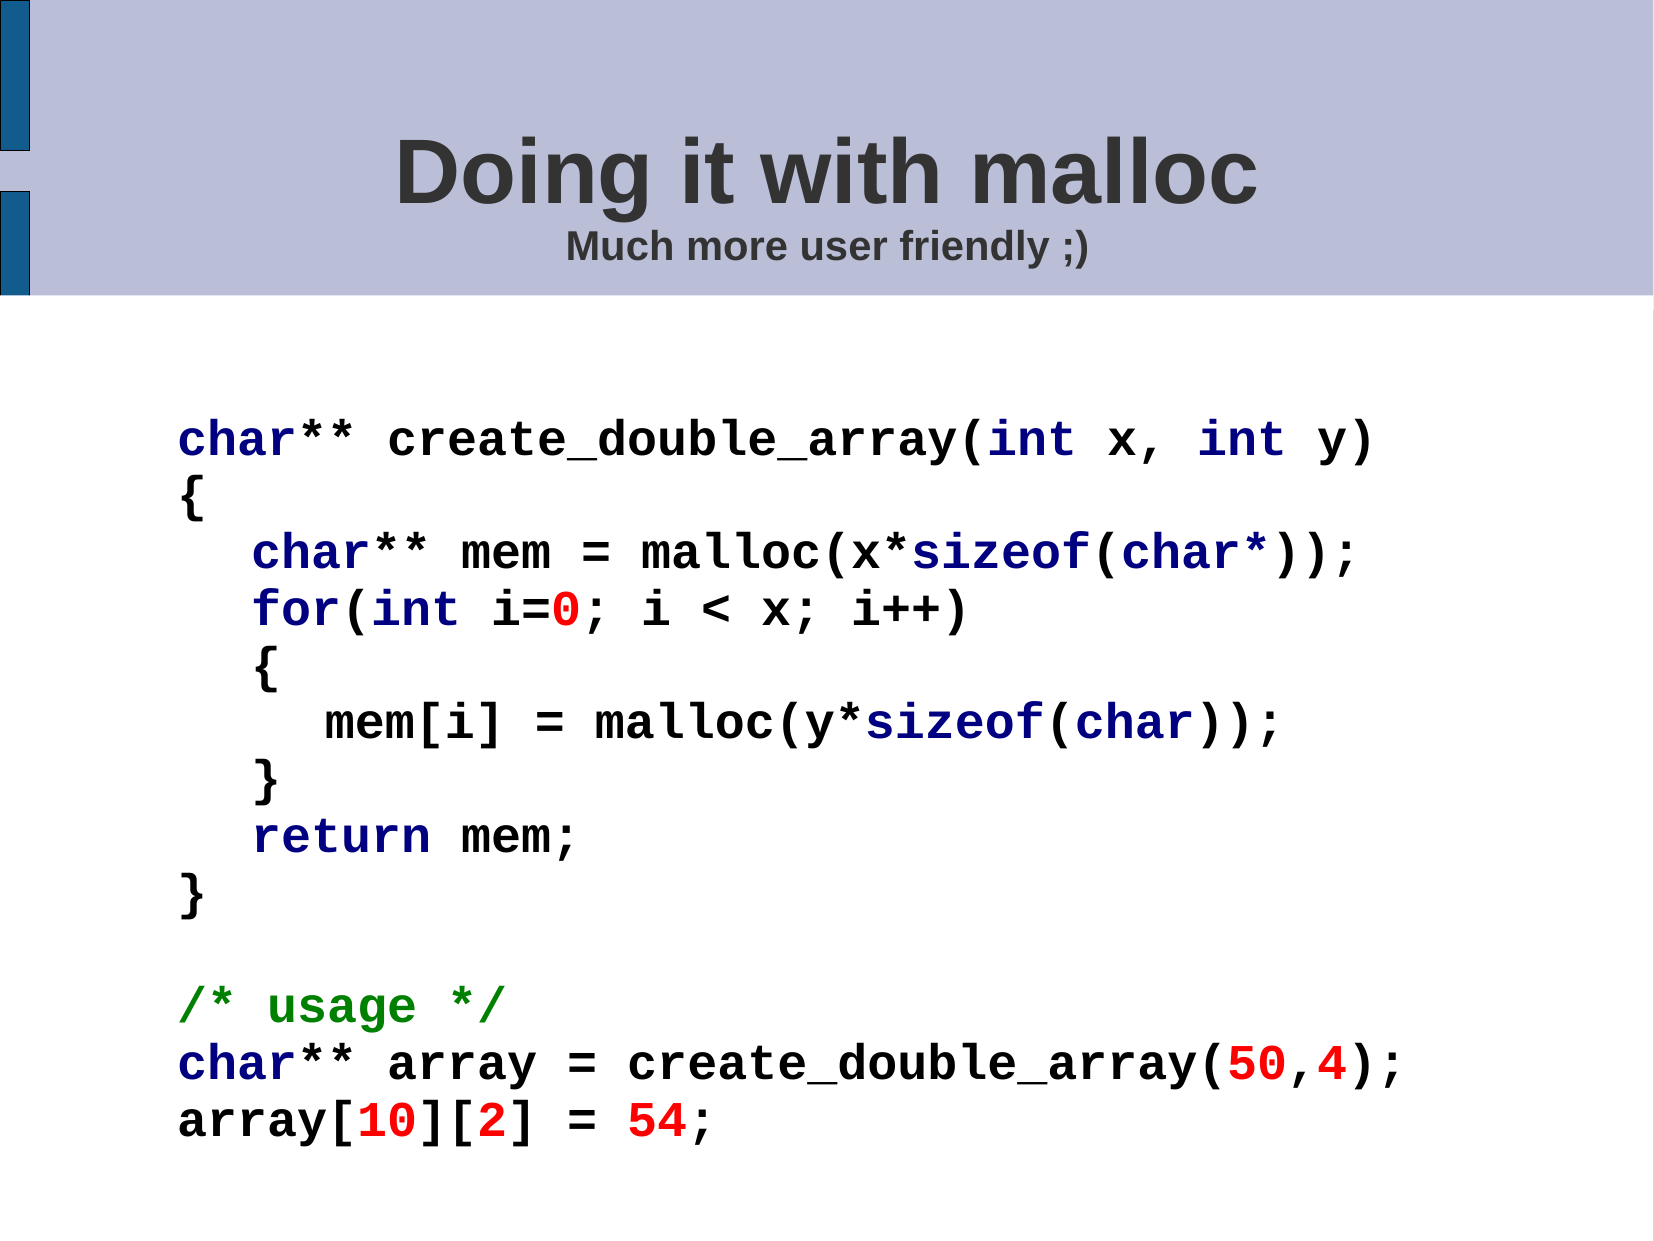

# Doing it with malloc Much more user friendly ;)
char** create_double_array(int x, int y)
{
	char** mem = malloc(x*sizeof(char*));
	for(int i=0; i < x; i++)
	{
		mem[i] = malloc(y*sizeof(char));
	}
	return mem;
}
/* usage */
char** array = create_double_array(50,4);
array[10][2] = 54;